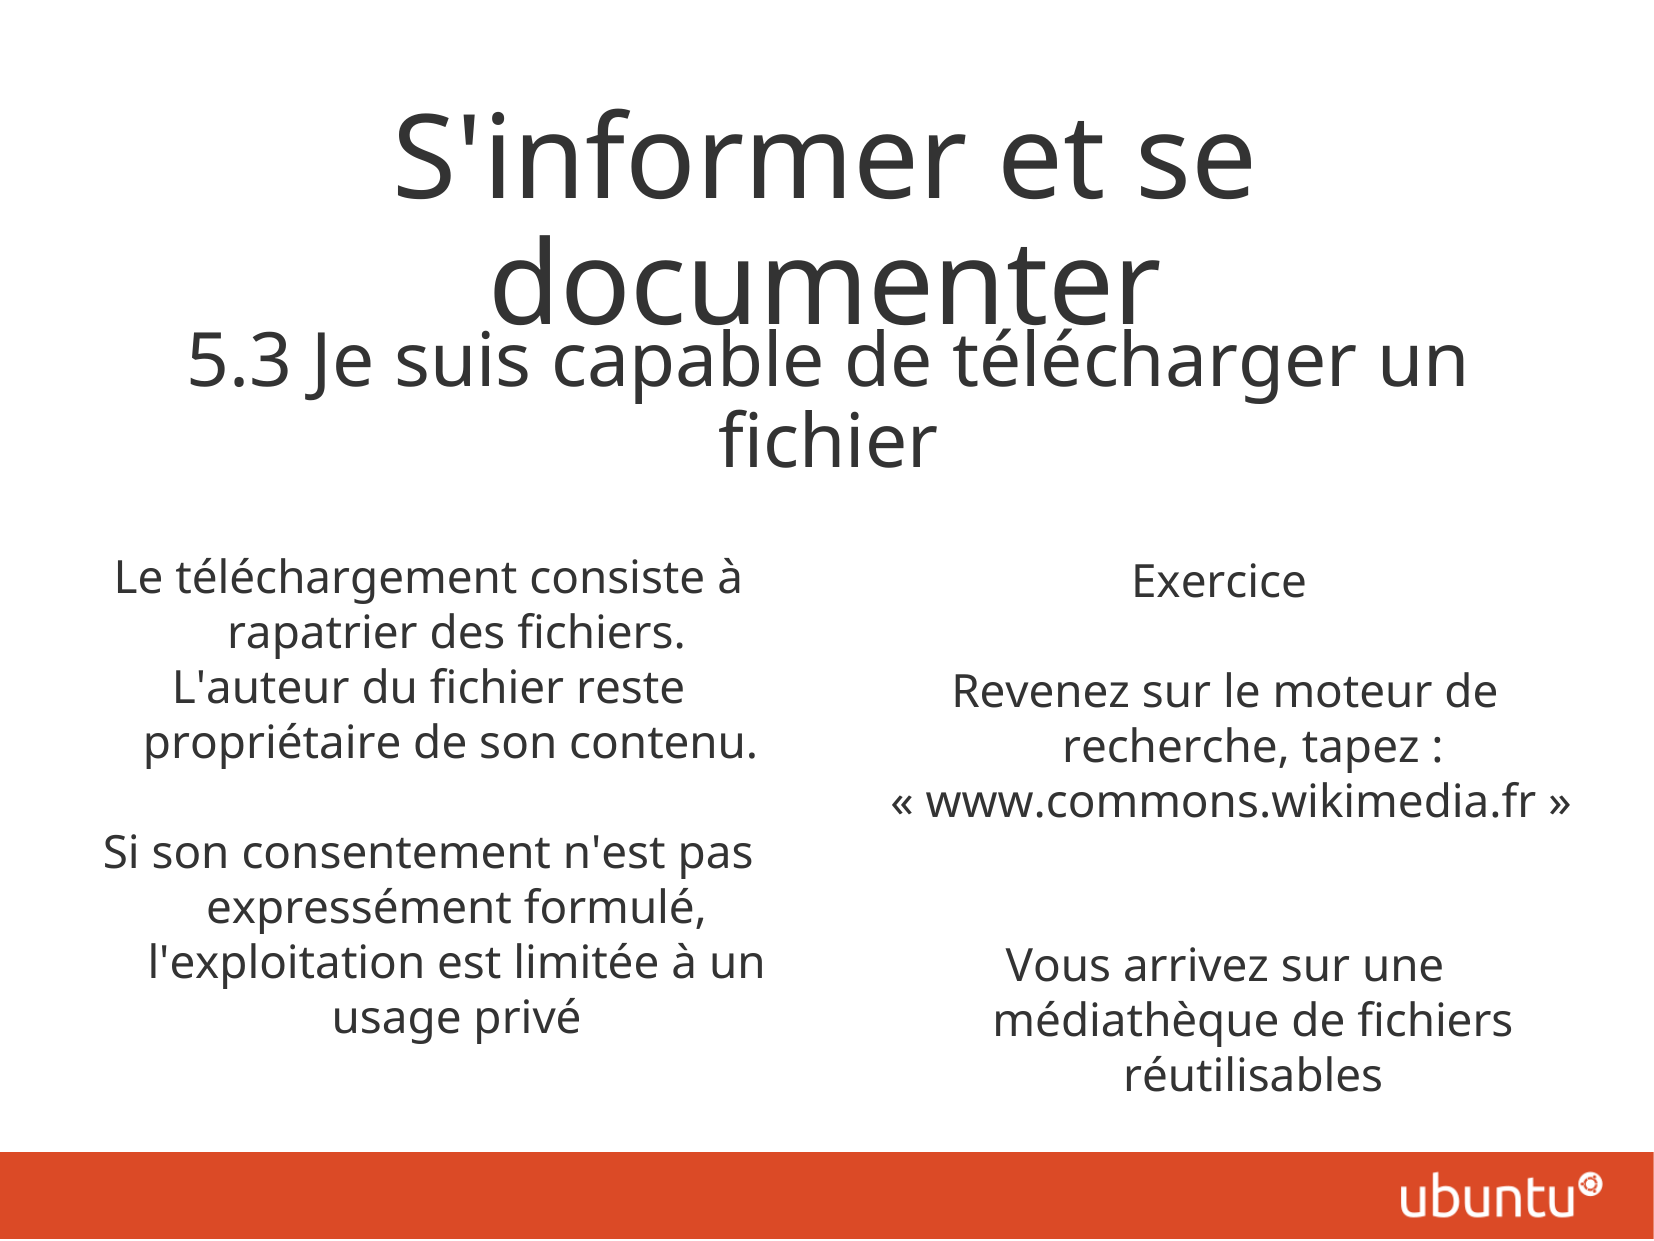

S'informer et se documenter
# 5.3 Je suis capable de télécharger un fichier
Le téléchargement consiste à rapatrier des fichiers.
L'auteur du fichier reste propriétaire de son contenu.
Si son consentement n'est pas expressément formulé, l'exploitation est limitée à un usage privé
Exercice
Revenez sur le moteur de recherche, tapez :
 « www.commons.wikimedia.fr »
Vous arrivez sur une médiathèque de fichiers réutilisables